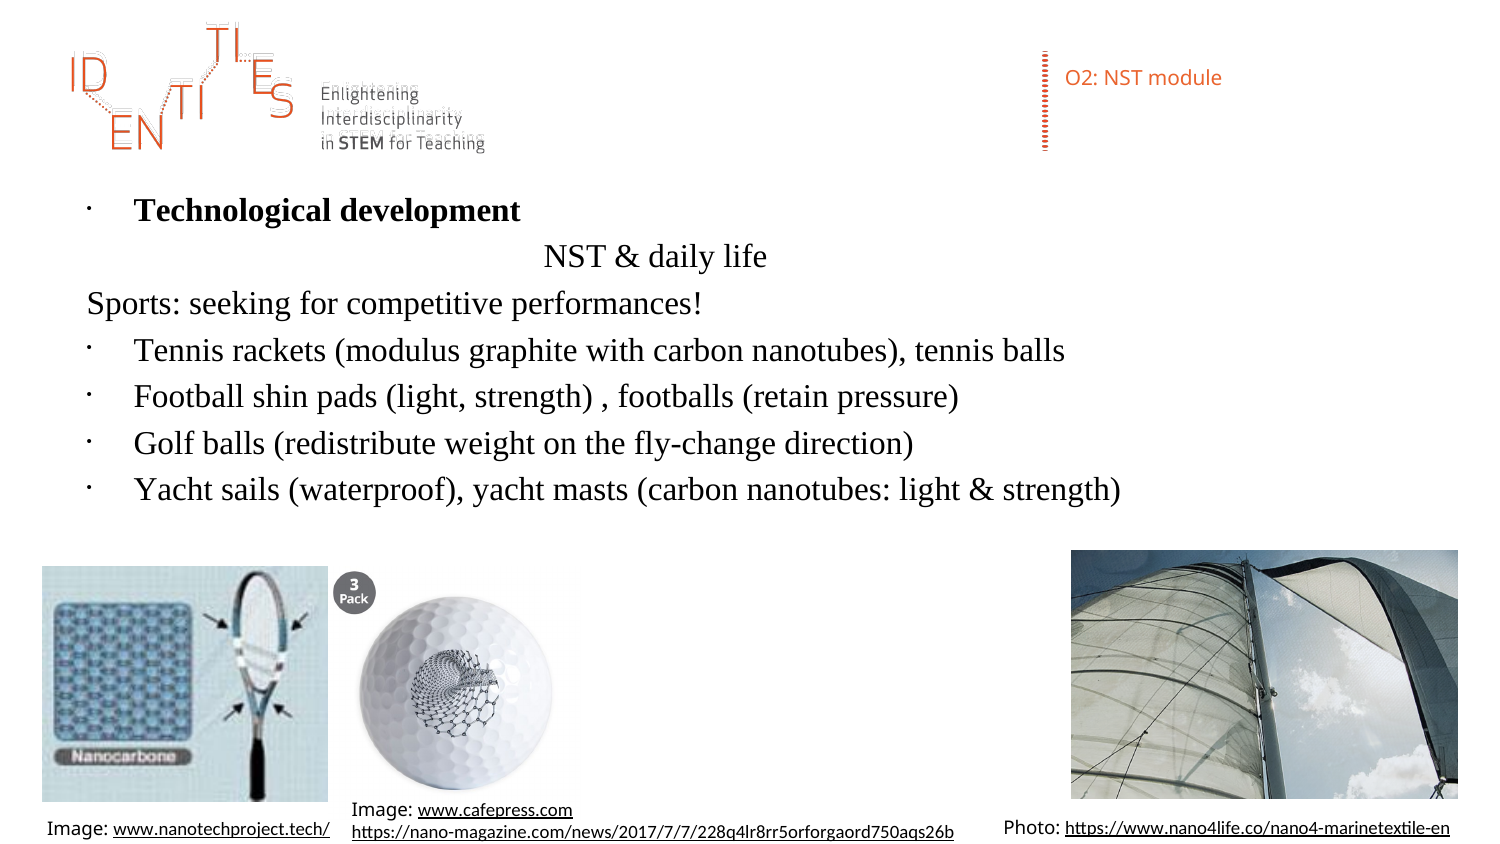

O2: NST module
Technological development
NST & daily life
Sports: seeking for competitive performances!
Tennis rackets (modulus graphite with carbon nanotubes), tennis balls
Football shin pads (light, strength) , footballs (retain pressure)
Golf balls (redistribute weight on the fly-change direction)
Yacht sails (waterproof), yacht masts (carbon nanotubes: light & strength)
Image: www.cafepress.com
https://nano-magazine.com/news/2017/7/7/228q4lr8rr5orforgaord750aqs26b
Photo: https://www.nano4life.co/nano4-marinetextile-en
Image: www.nanotechproject.tech/